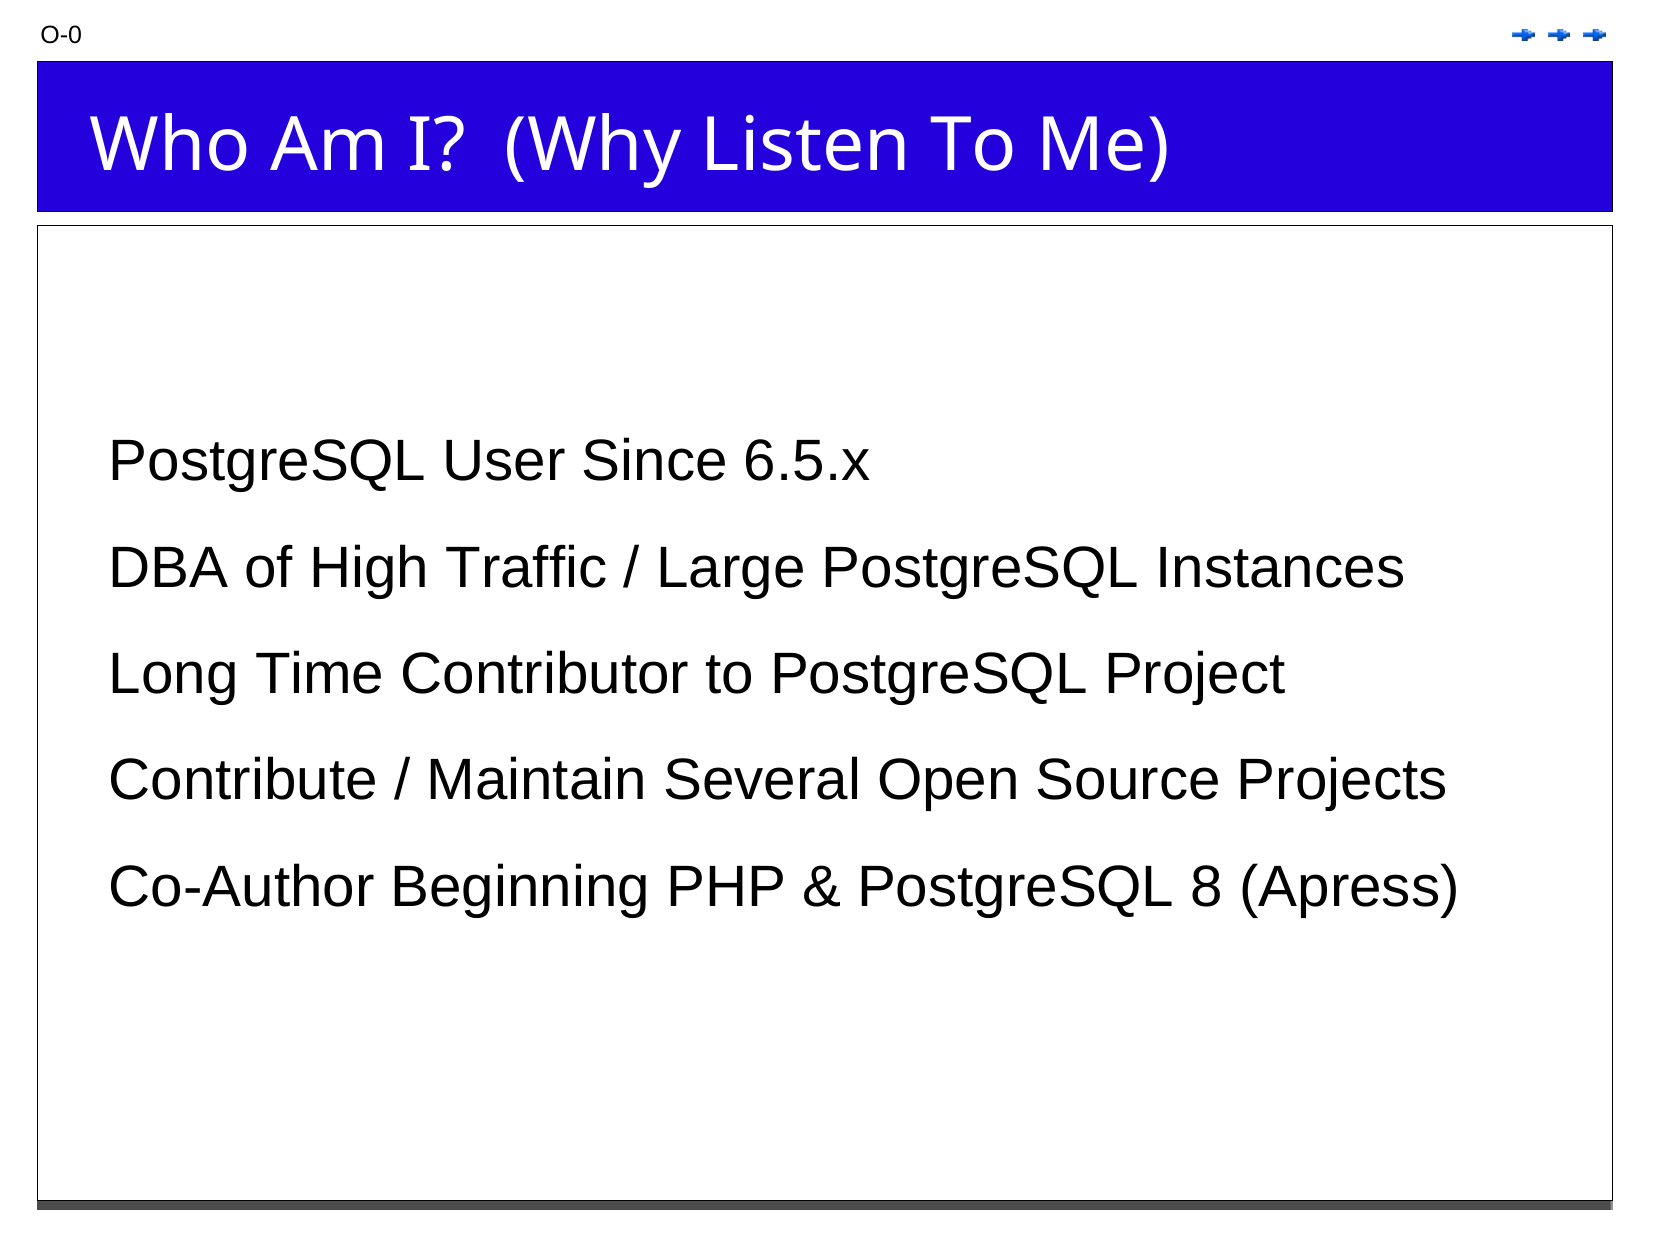

O-0
Who Am I? (Why Listen To Me)
 PostgreSQL User Since 6.5.x
 DBA of High Traffic / Large PostgreSQL Instances
 Long Time Contributor to PostgreSQL Project
 Contribute / Maintain Several Open Source Projects
 Co-Author Beginning PHP & PostgreSQL 8 (Apress)